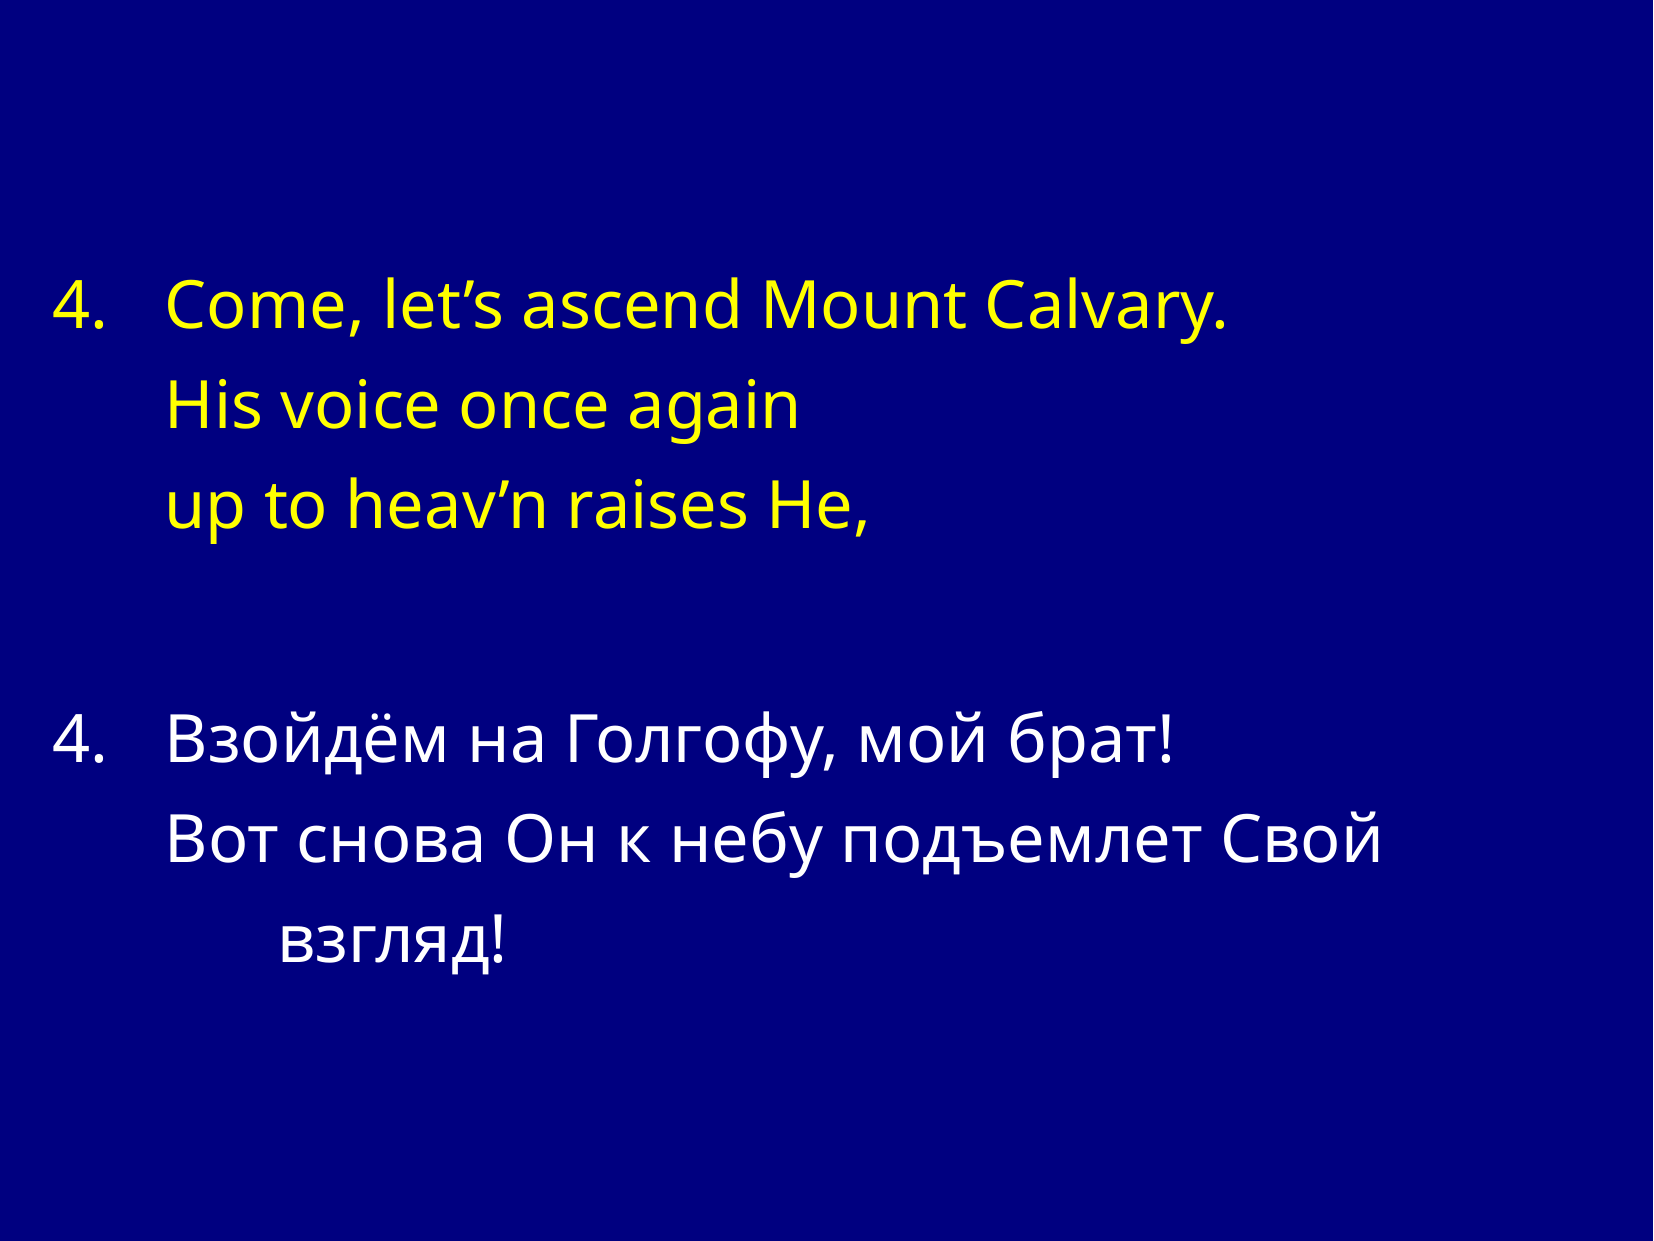

4.	Come, let’s ascend Mount Calvary.
	His voice once again
	up to heav’n raises He,
4.	Взойдём на Голгофу, мой брат!
	Вот снова Он к небу подъемлет Свой
		взгляд!